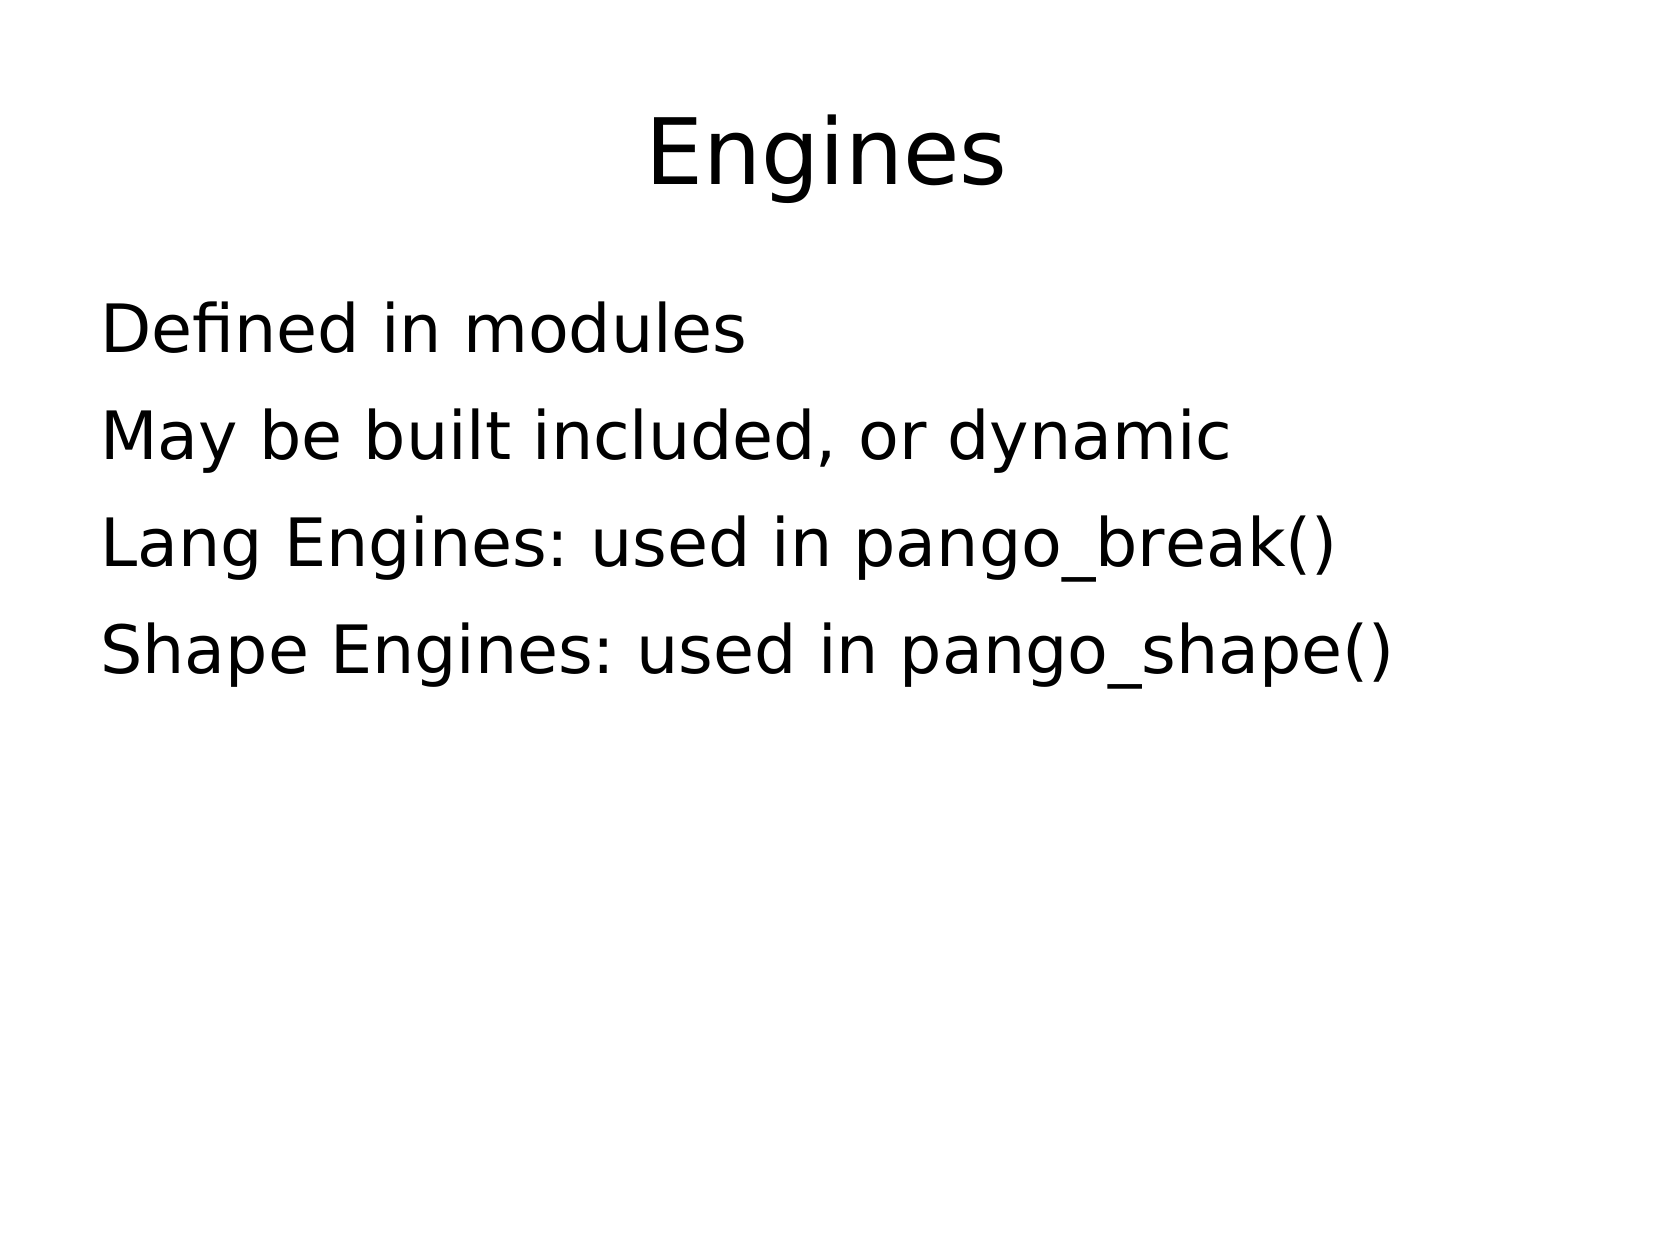

# Engines
Defined in modules
May be built included, or dynamic
Lang Engines: used in pango_break()
Shape Engines: used in pango_shape()